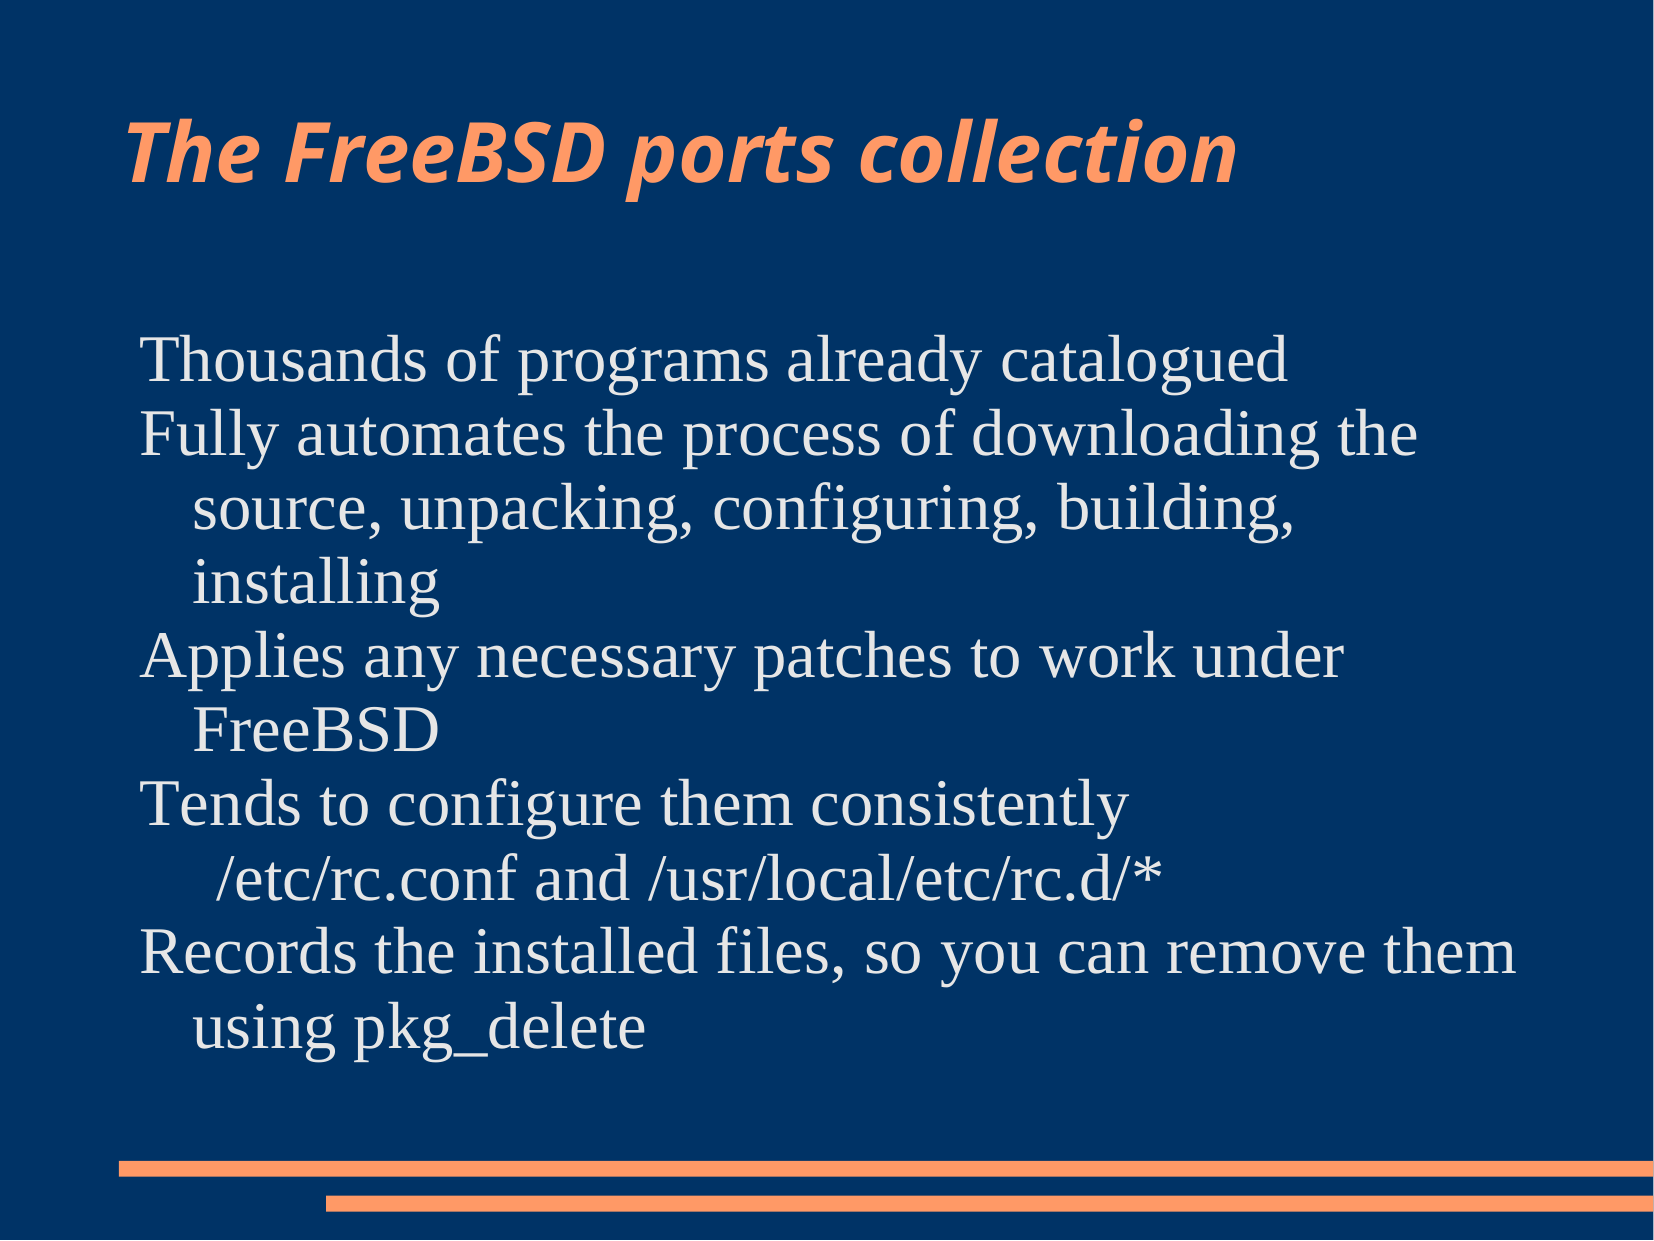

# The FreeBSD ports collection
Thousands of programs already catalogued
Fully automates the process of downloading the source, unpacking, configuring, building, installing
Applies any necessary patches to work under FreeBSD
Tends to configure them consistently
/etc/rc.conf and /usr/local/etc/rc.d/*
Records the installed files, so you can remove them using pkg_delete